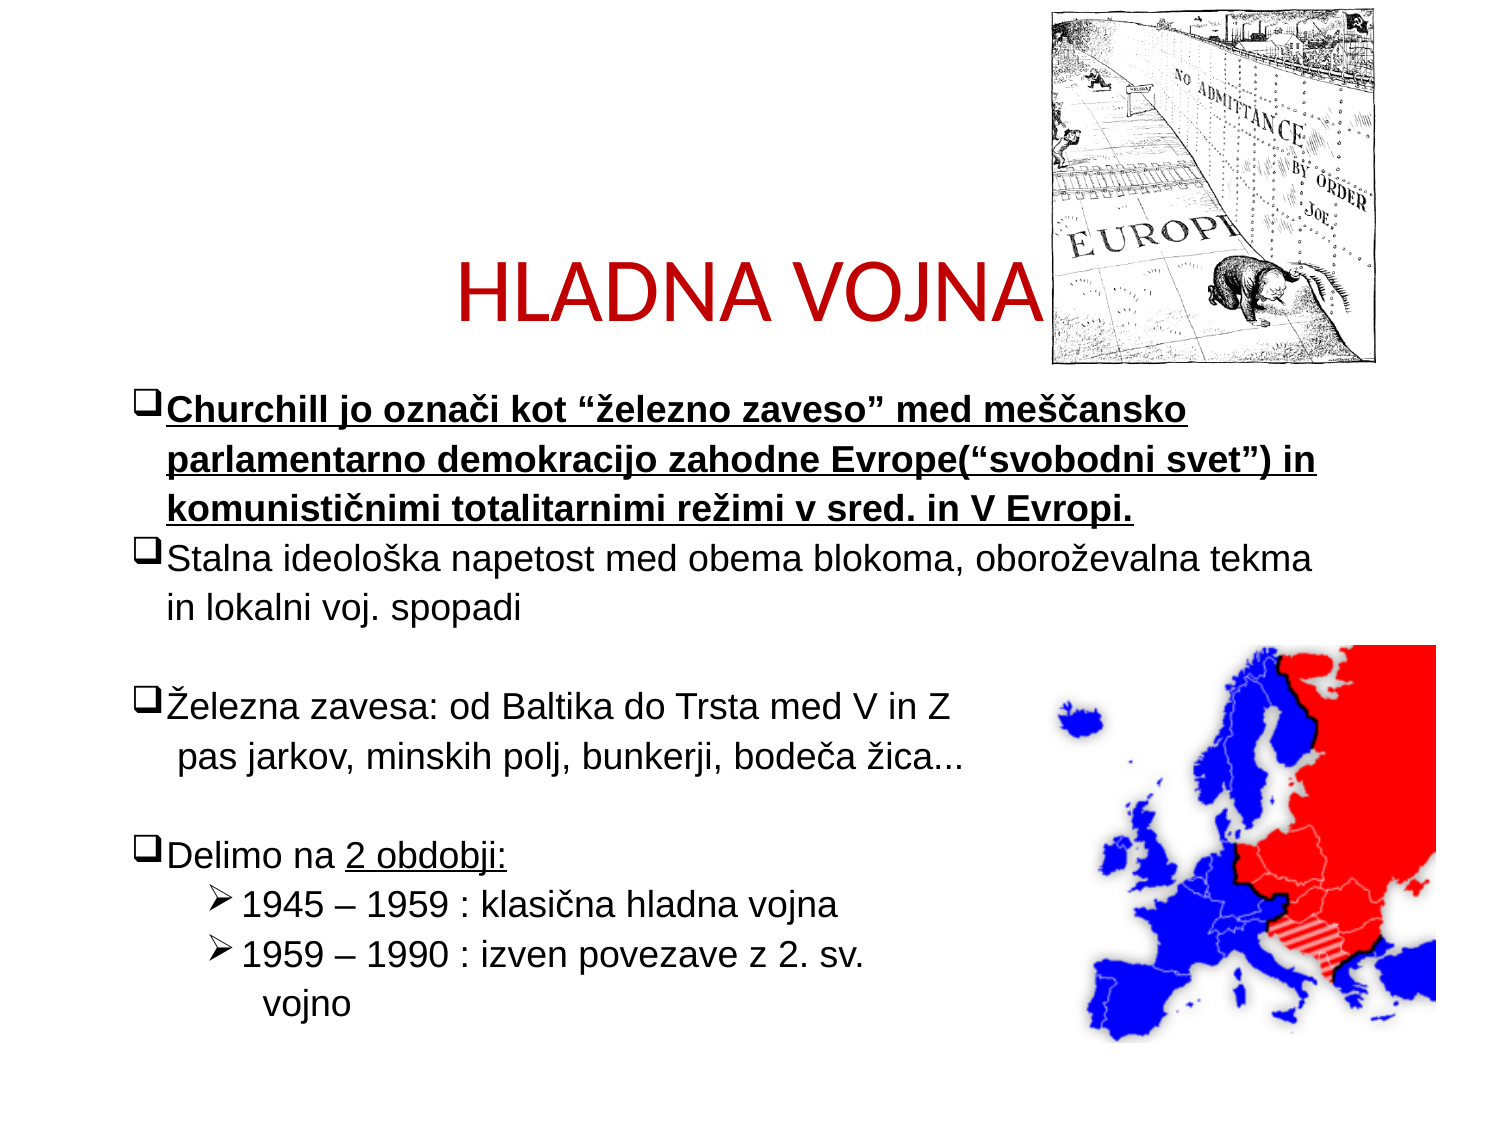

# HLADNA VOJNA
Churchill jo označi kot “železno zaveso” med meščansko parlamentarno demokracijo zahodne Evrope(“svobodni svet”) in komunističnimi totalitarnimi režimi v sred. in V Evropi.
Stalna ideološka napetost med obema blokoma, oboroževalna tekma in lokalni voj. spopadi
Železna zavesa: od Baltika do Trsta med V in Z
 pas jarkov, minskih polj, bunkerji, bodeča žica...
Delimo na 2 obdobji:
1945 – 1959 : klasična hladna vojna
1959 – 1990 : izven povezave z 2. sv.
 vojno